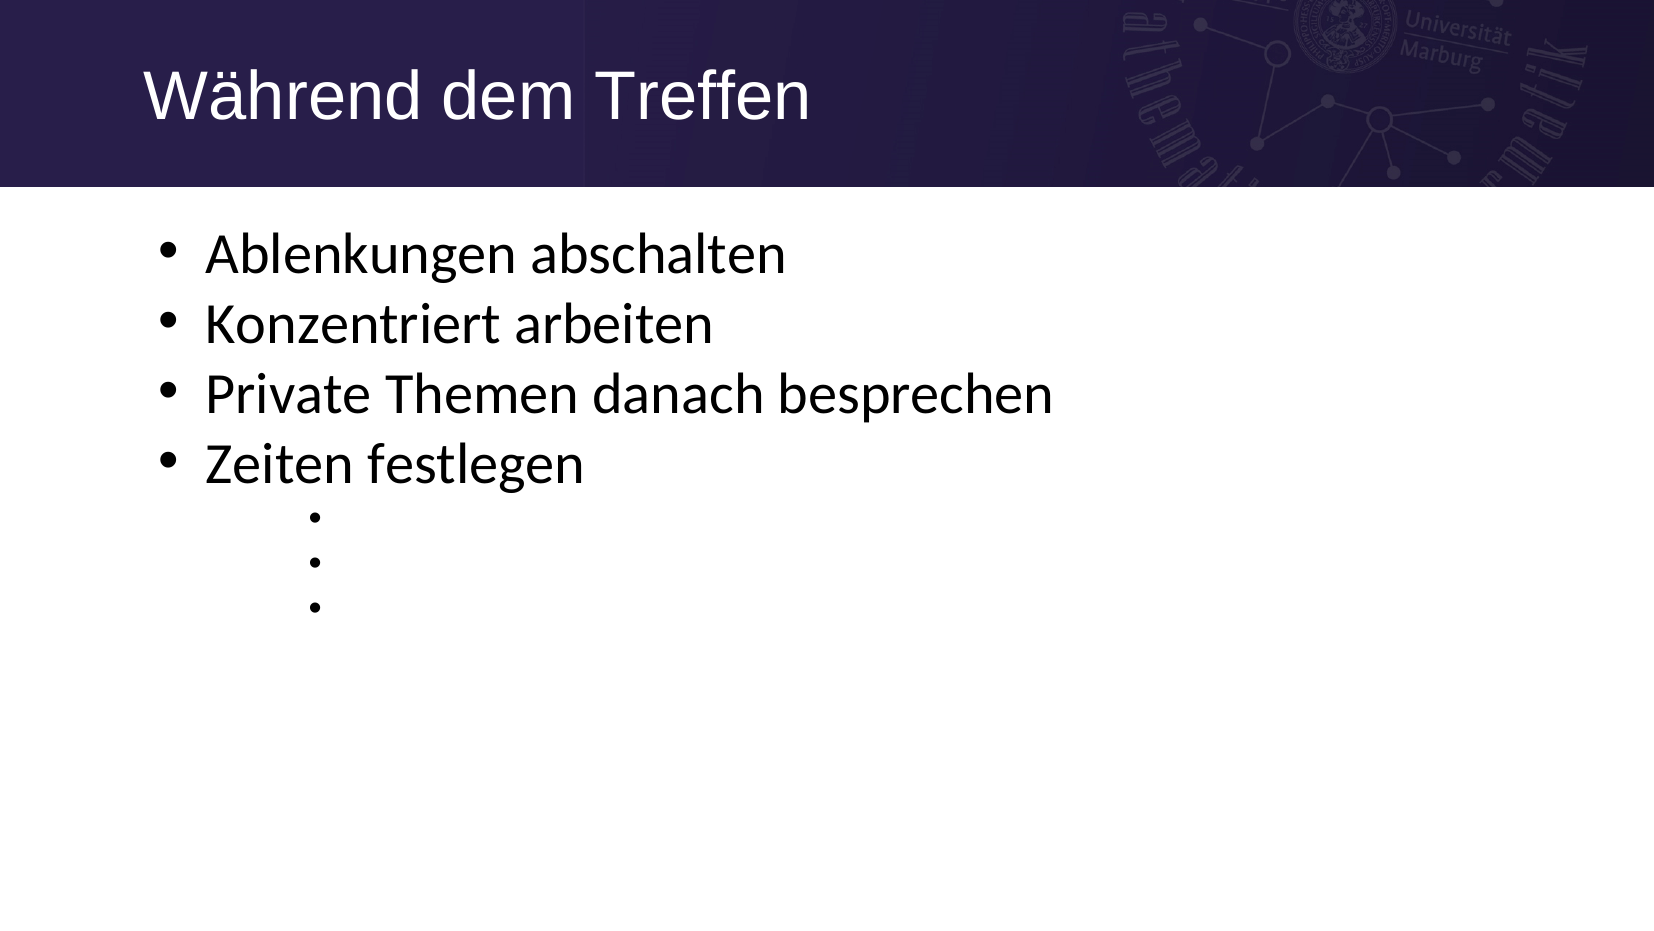

Während dem Treffen
#
Ablenkungen abschalten
Konzentriert arbeiten
Private Themen danach besprechen
Zeiten festlegen